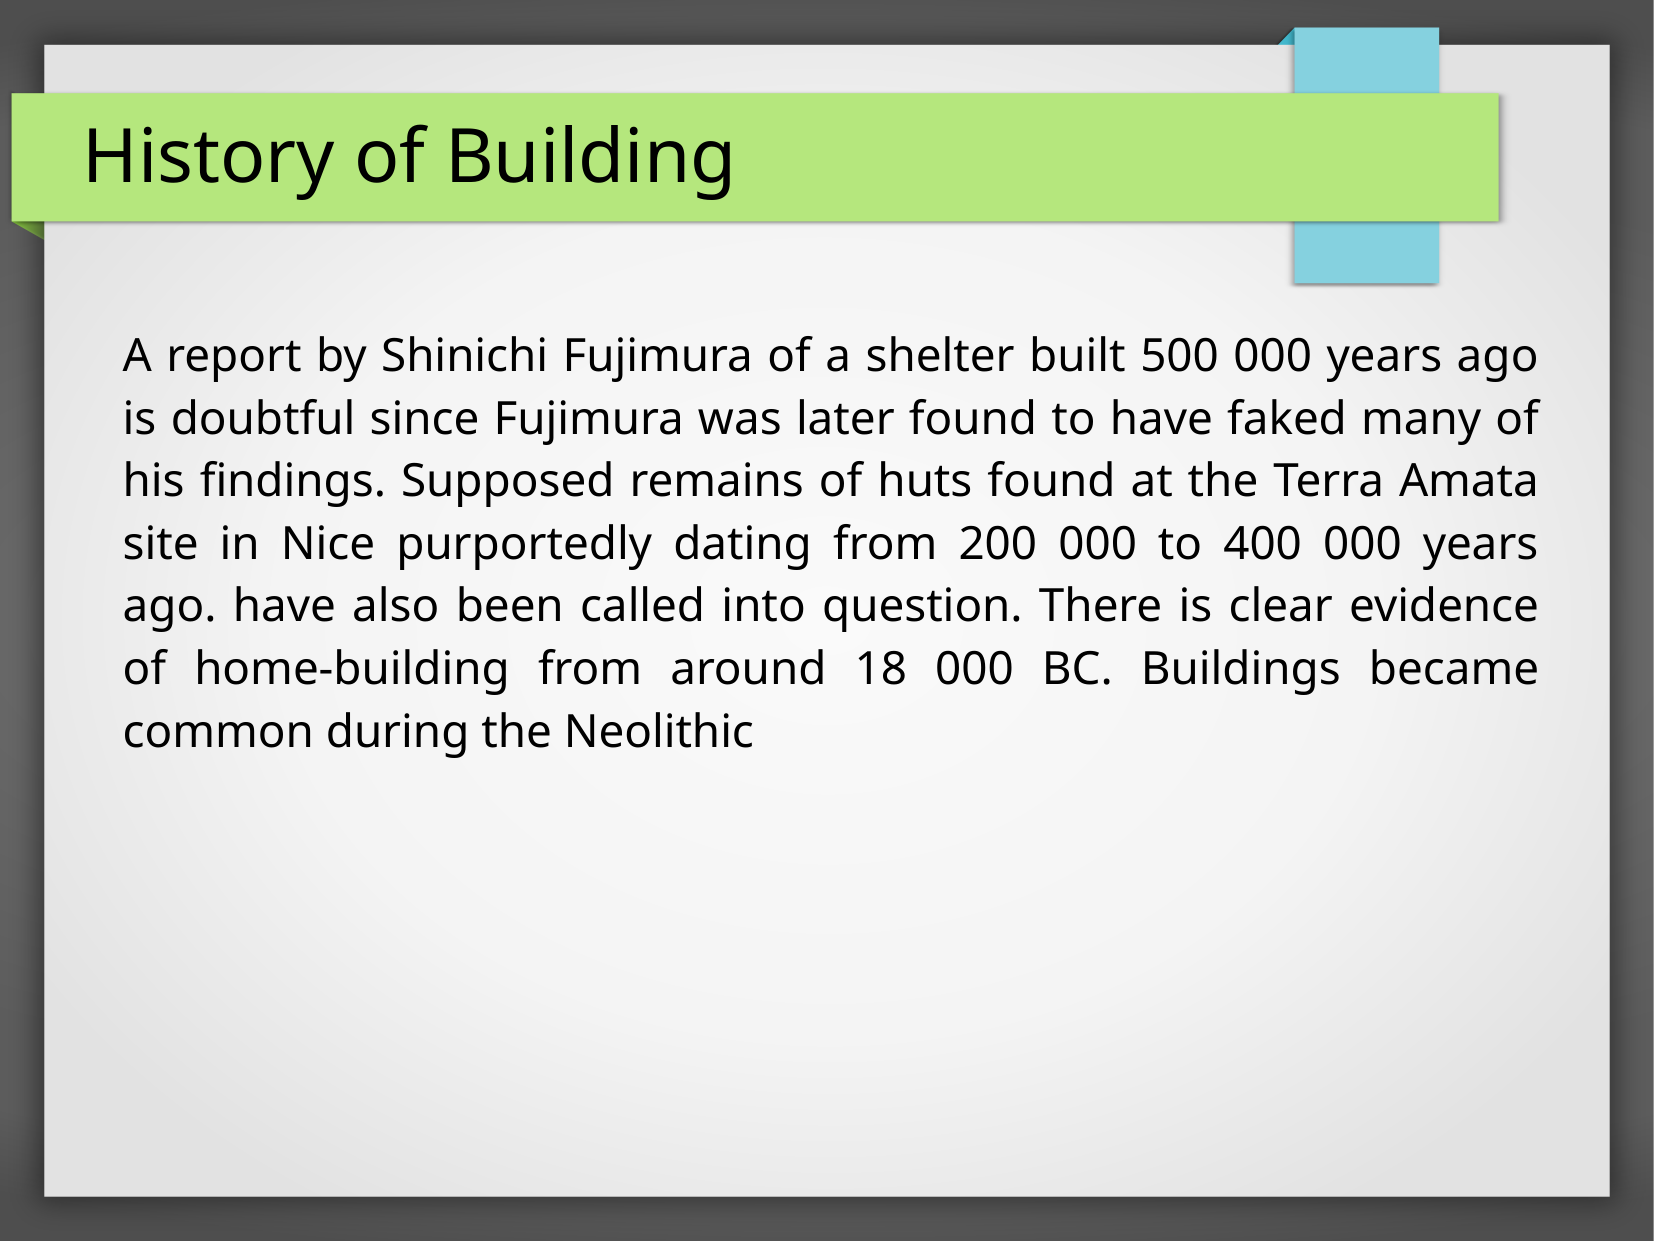

# History of Building
A report by Shinichi Fujimura of a shelter built 500 000 years ago is doubtful since Fujimura was later found to have faked many of his findings. Supposed remains of huts found at the Terra Amata site in Nice purportedly dating from 200 000 to 400 000 years ago. have also been called into question. There is clear evidence of home-building from around 18 000 BC. Buildings became common during the Neolithic